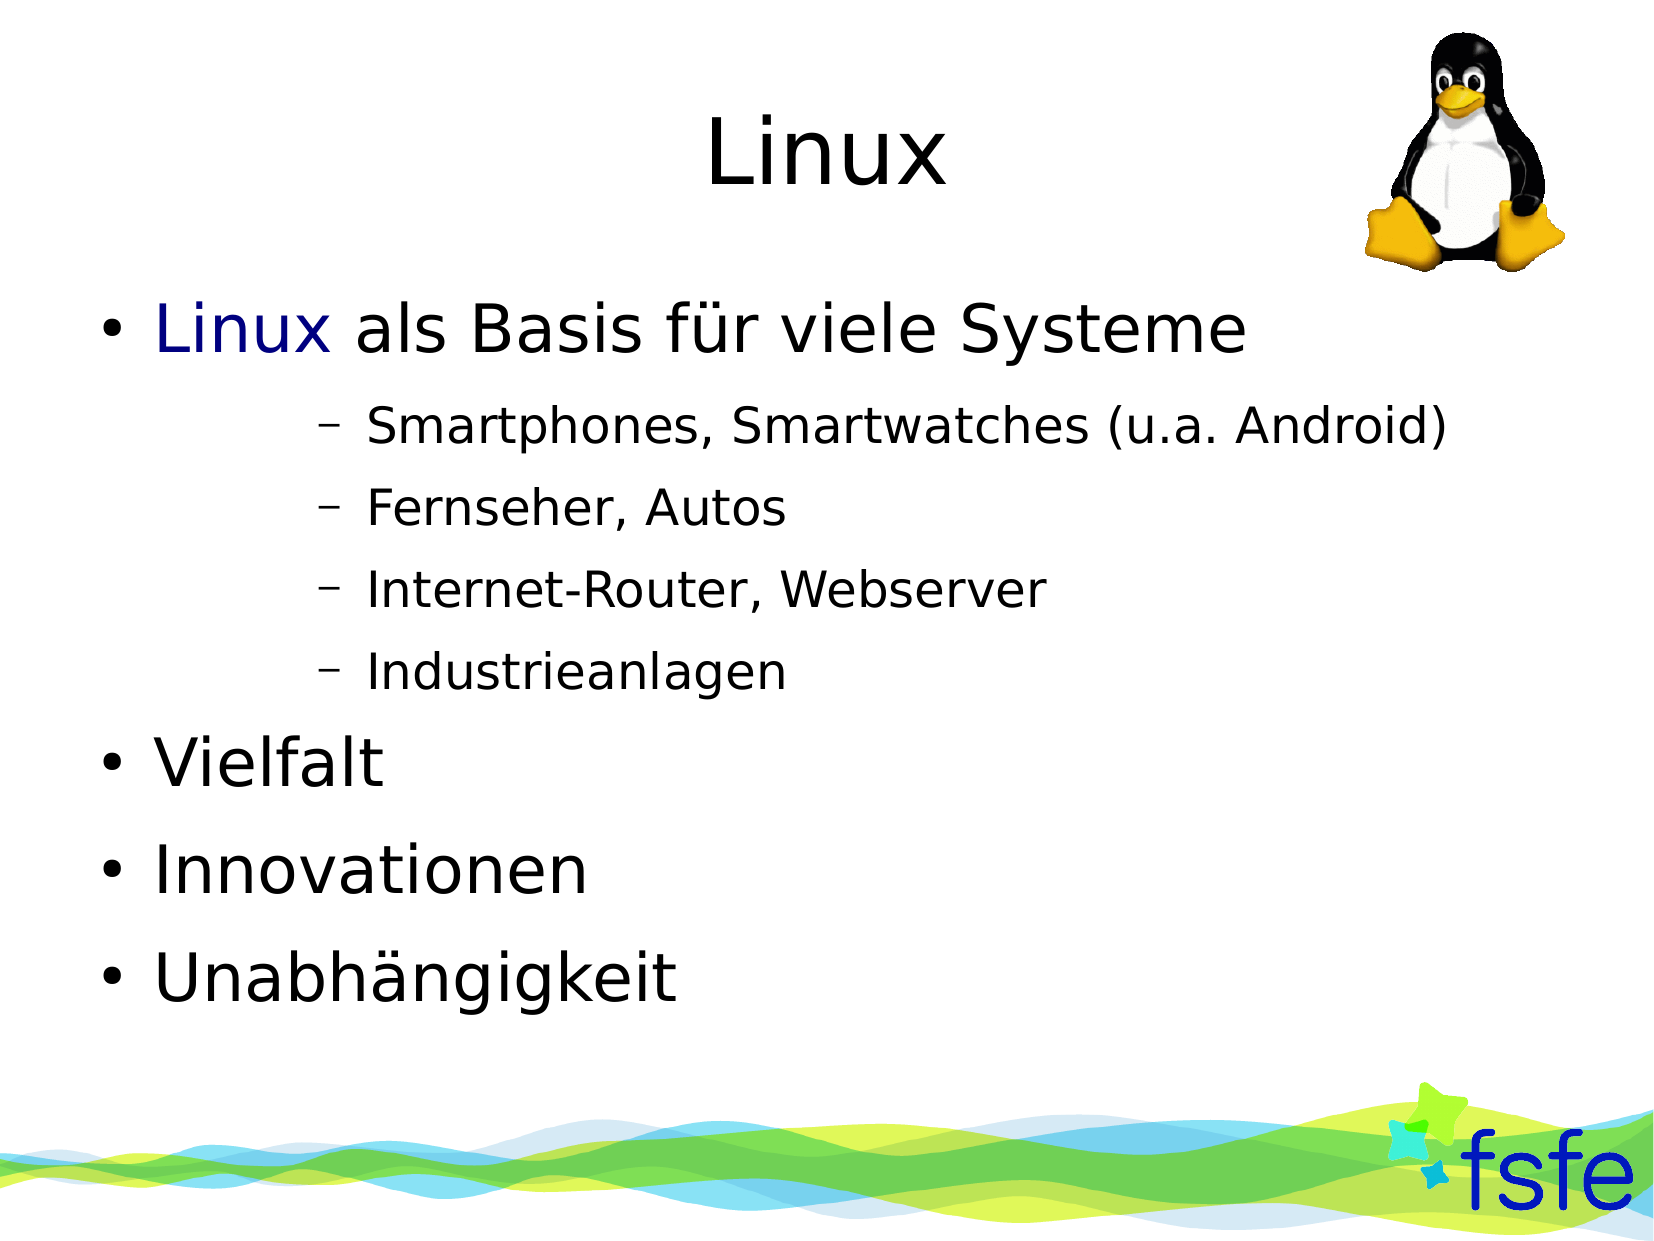

# Linux
Linux als Basis für viele Systeme
Smartphones, Smartwatches (u.a. Android)
Fernseher, Autos
Internet-Router, Webserver
Industrieanlagen
Vielfalt
Innovationen
Unabhängigkeit